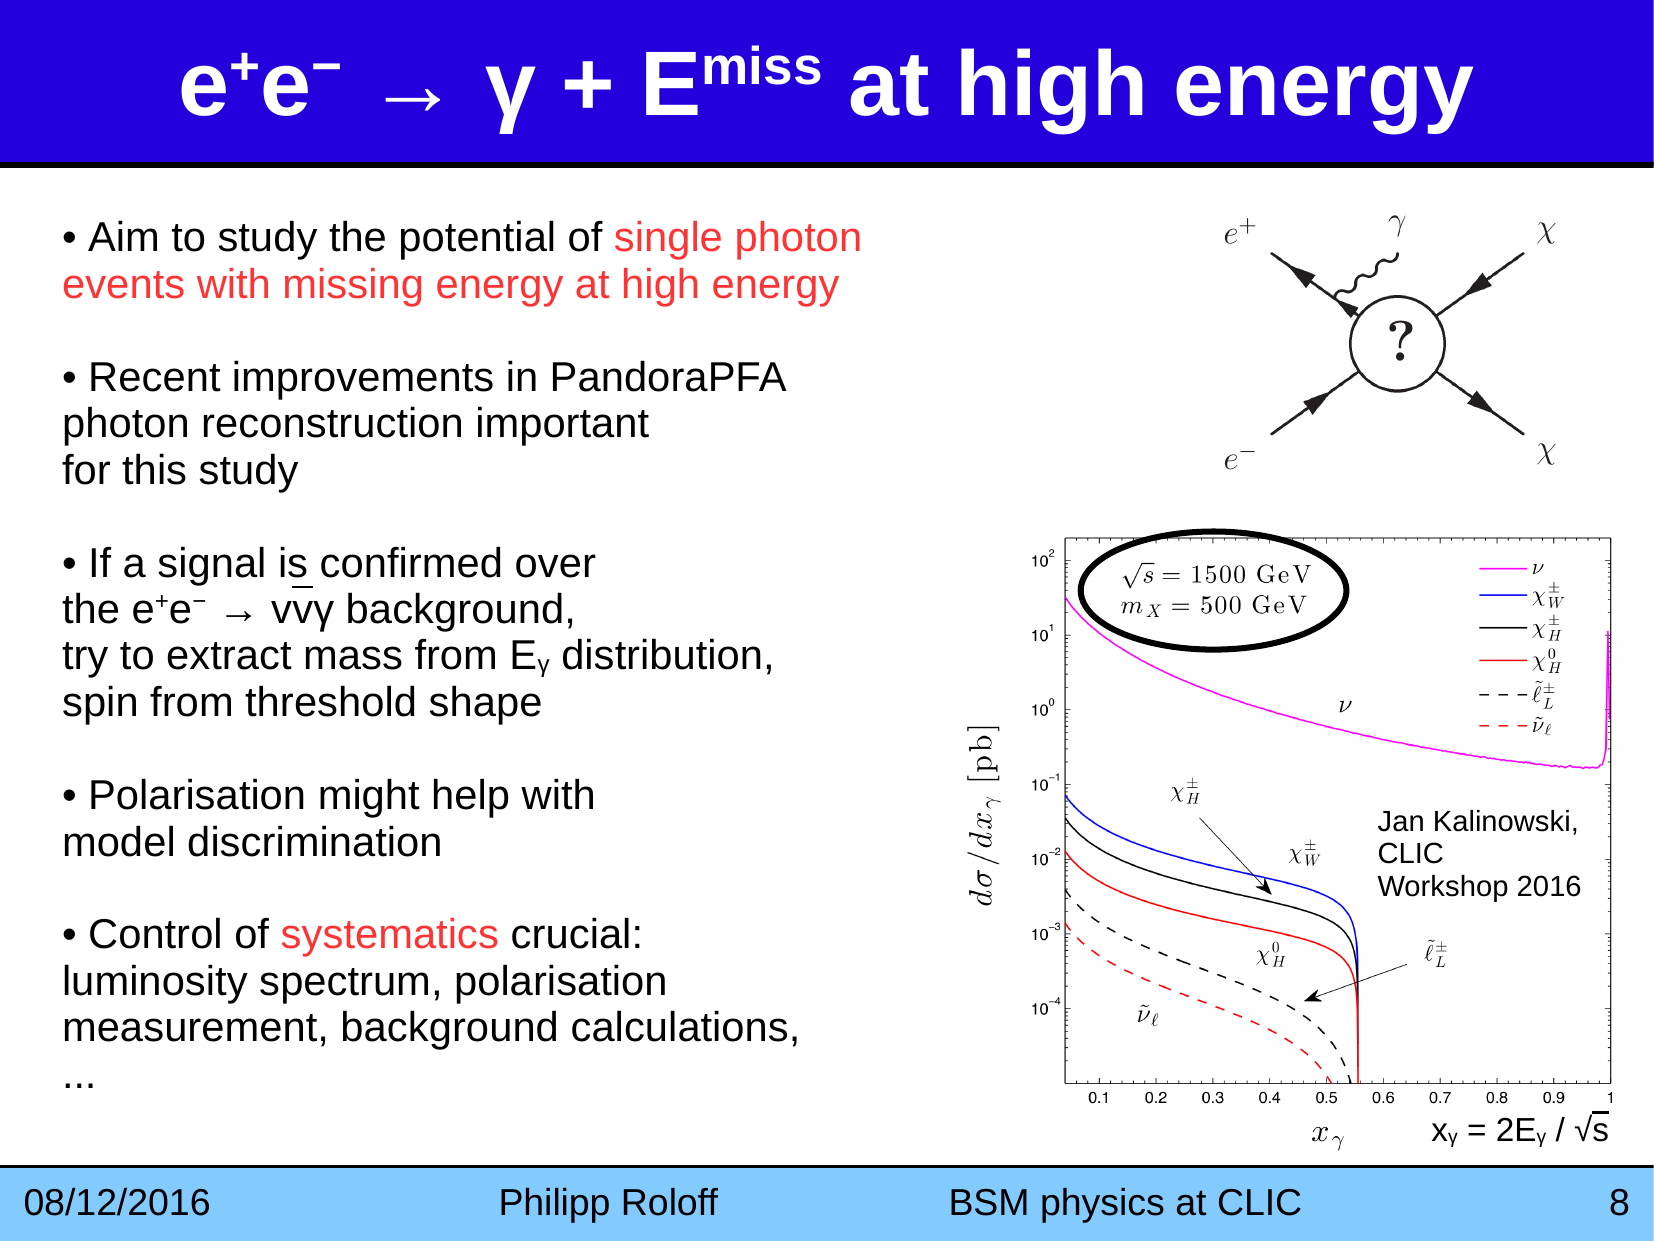

# e+e− → γ + Emiss at high energy
• Aim to study the potential of single photon
events with missing energy at high energy
• Recent improvements in PandoraPFA
photon reconstruction important
for this study
• If a signal is confirmed over
the e+e− → vvγ background,
try to extract mass from Eγ distribution,
spin from threshold shape
• Polarisation might help with
model discrimination
• Control of systematics crucial:
luminosity spectrum, polarisation
measurement, background calculations,
...
Jan Kalinowski,
CLIC
Workshop 2016
xγ = 2Eγ / √s
8